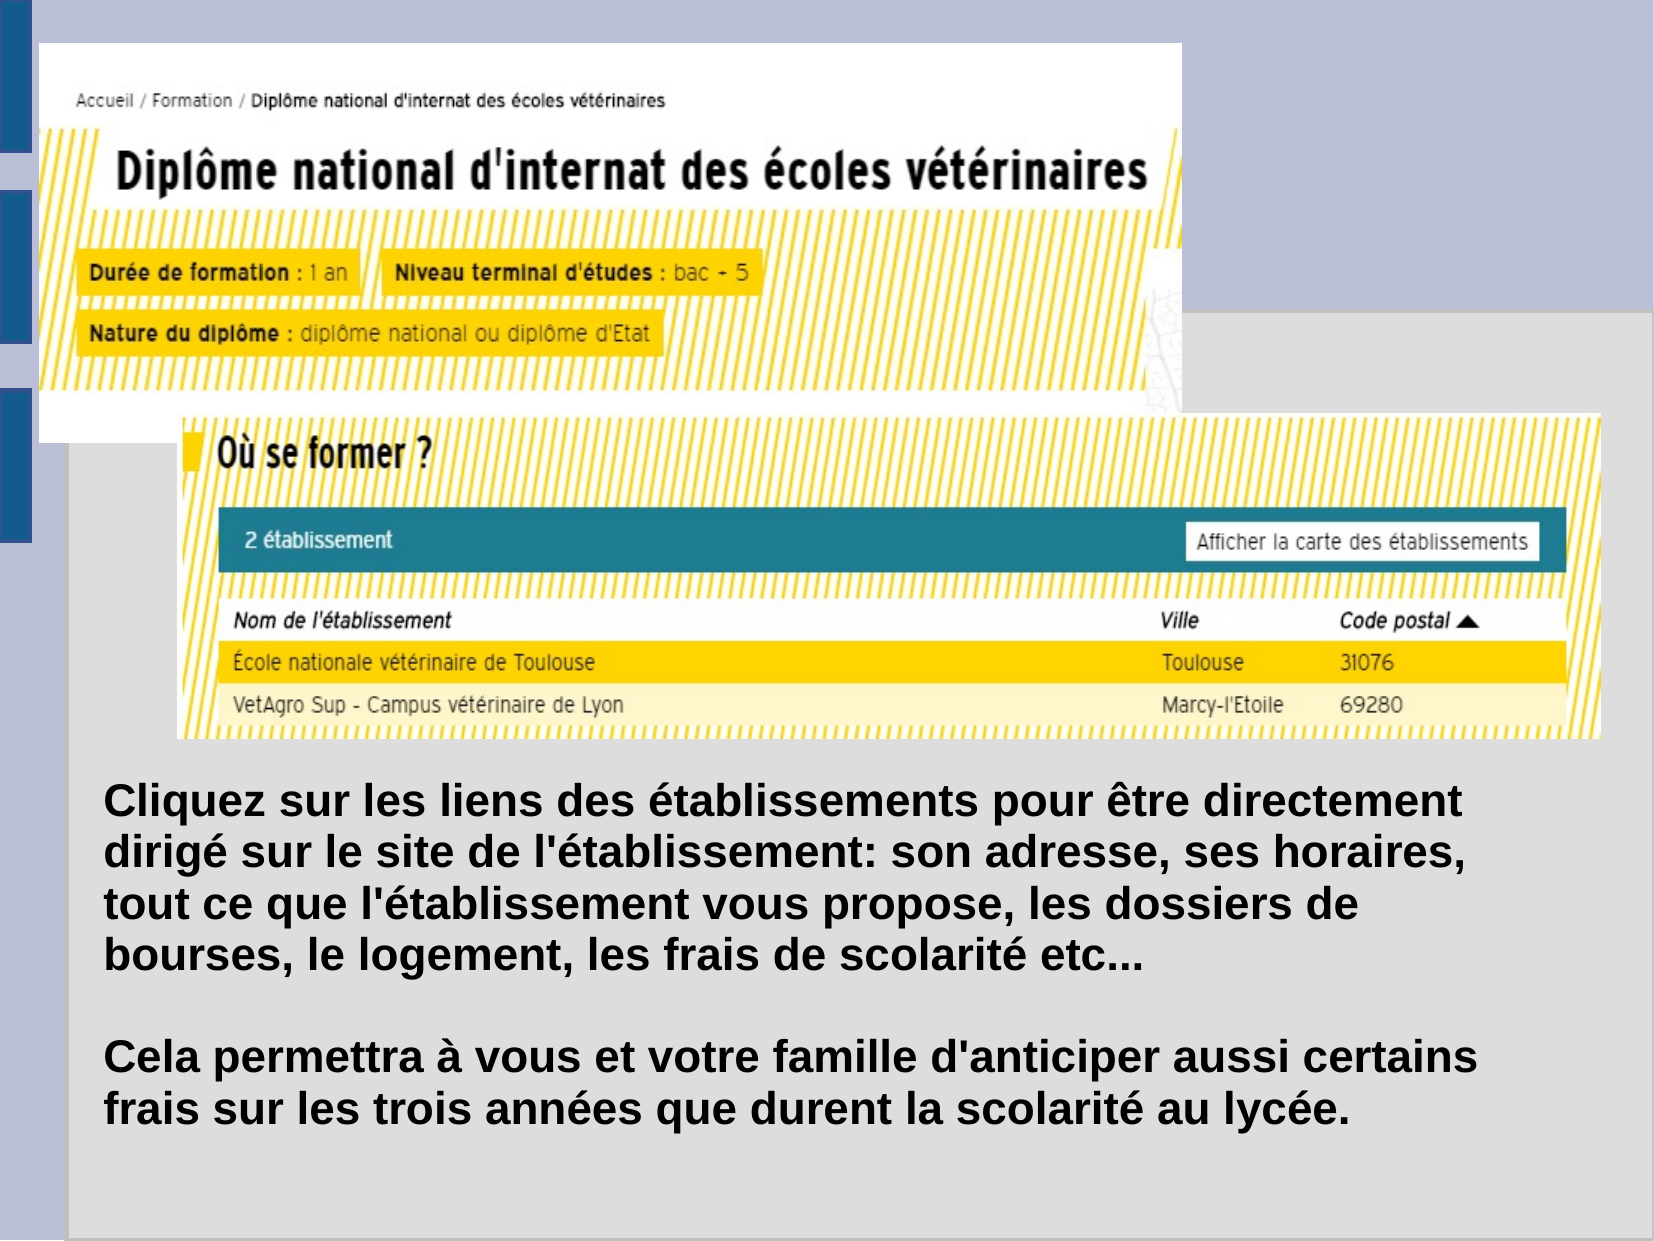

Cliquez sur les liens des établissements pour être directement dirigé sur le site de l'établissement: son adresse, ses horaires, tout ce que l'établissement vous propose, les dossiers de bourses, le logement, les frais de scolarité etc...
Cela permettra à vous et votre famille d'anticiper aussi certains frais sur les trois années que durent la scolarité au lycée.